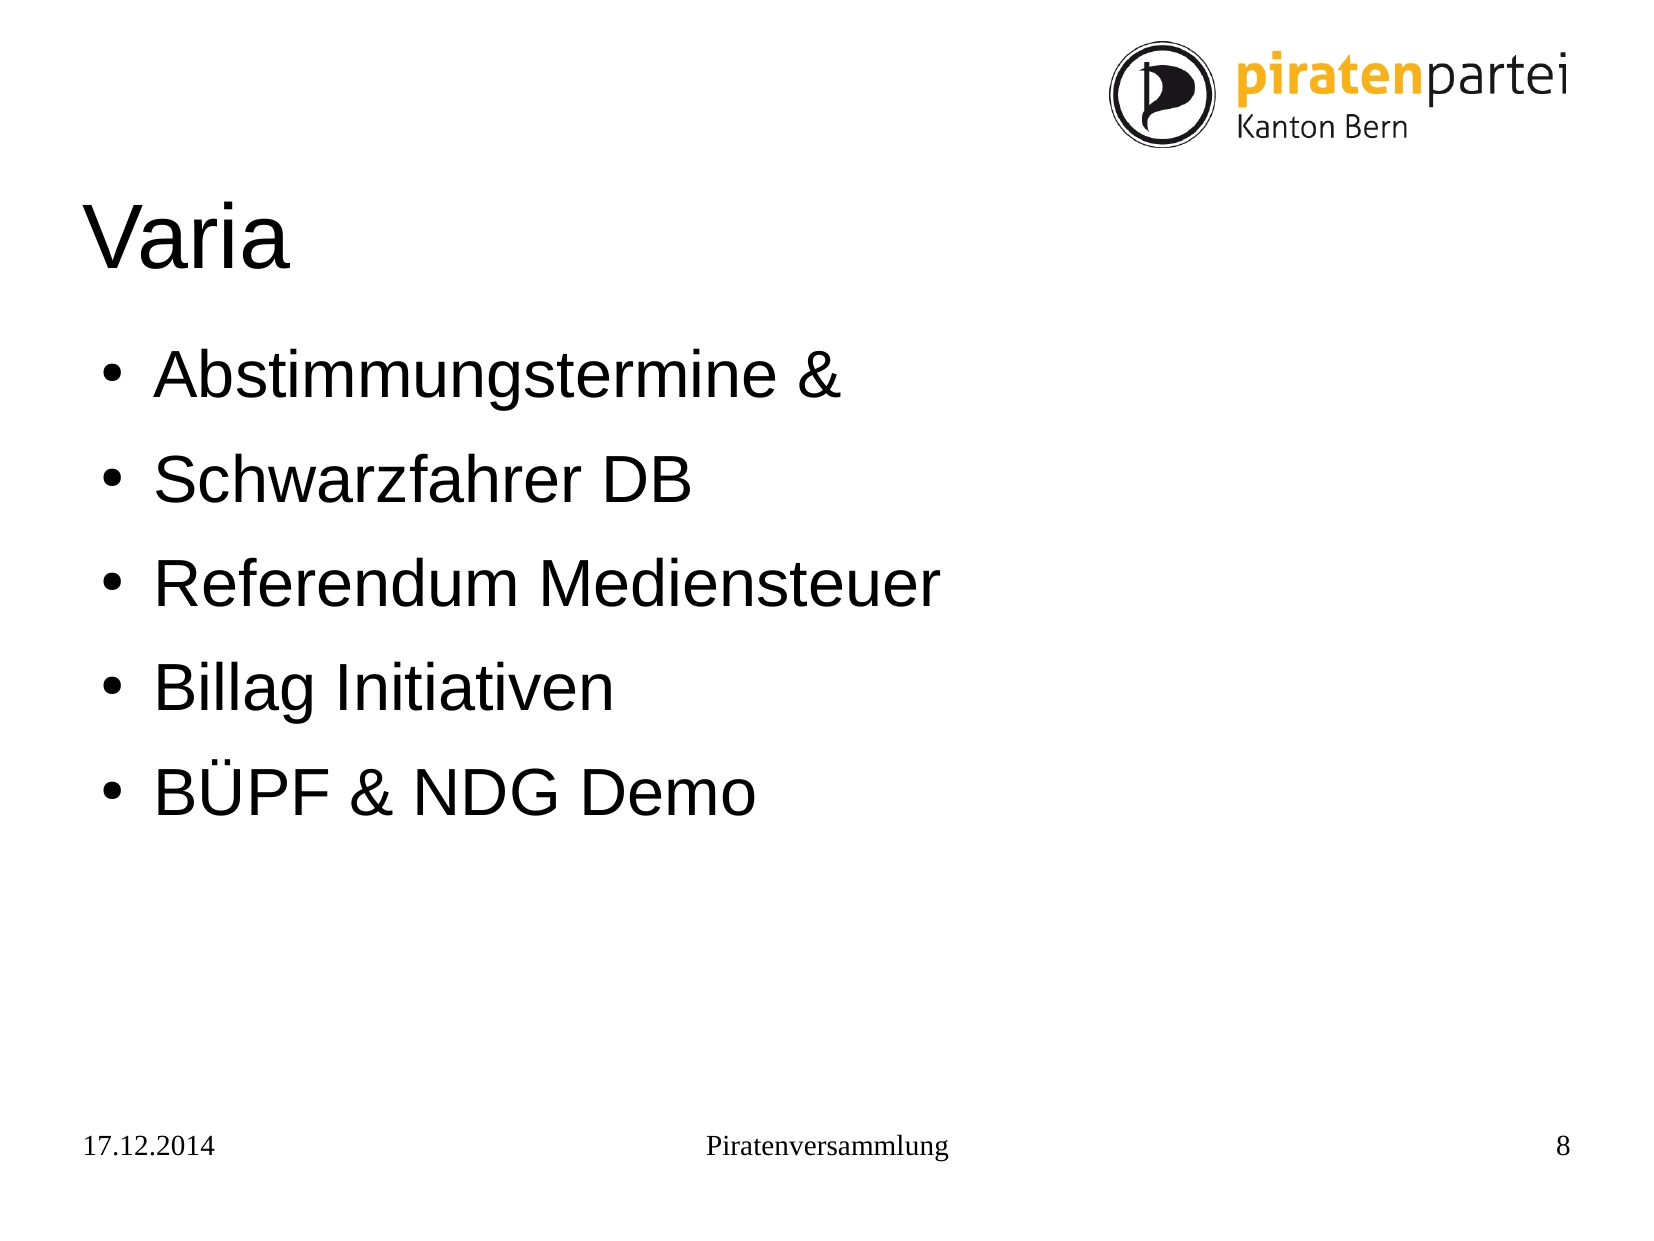

# Varia
Abstimmungstermine &
Schwarzfahrer DB
Referendum Mediensteuer
Billag Initiativen
BÜPF & NDG Demo
17.12.2014
Piratenversammlung
8